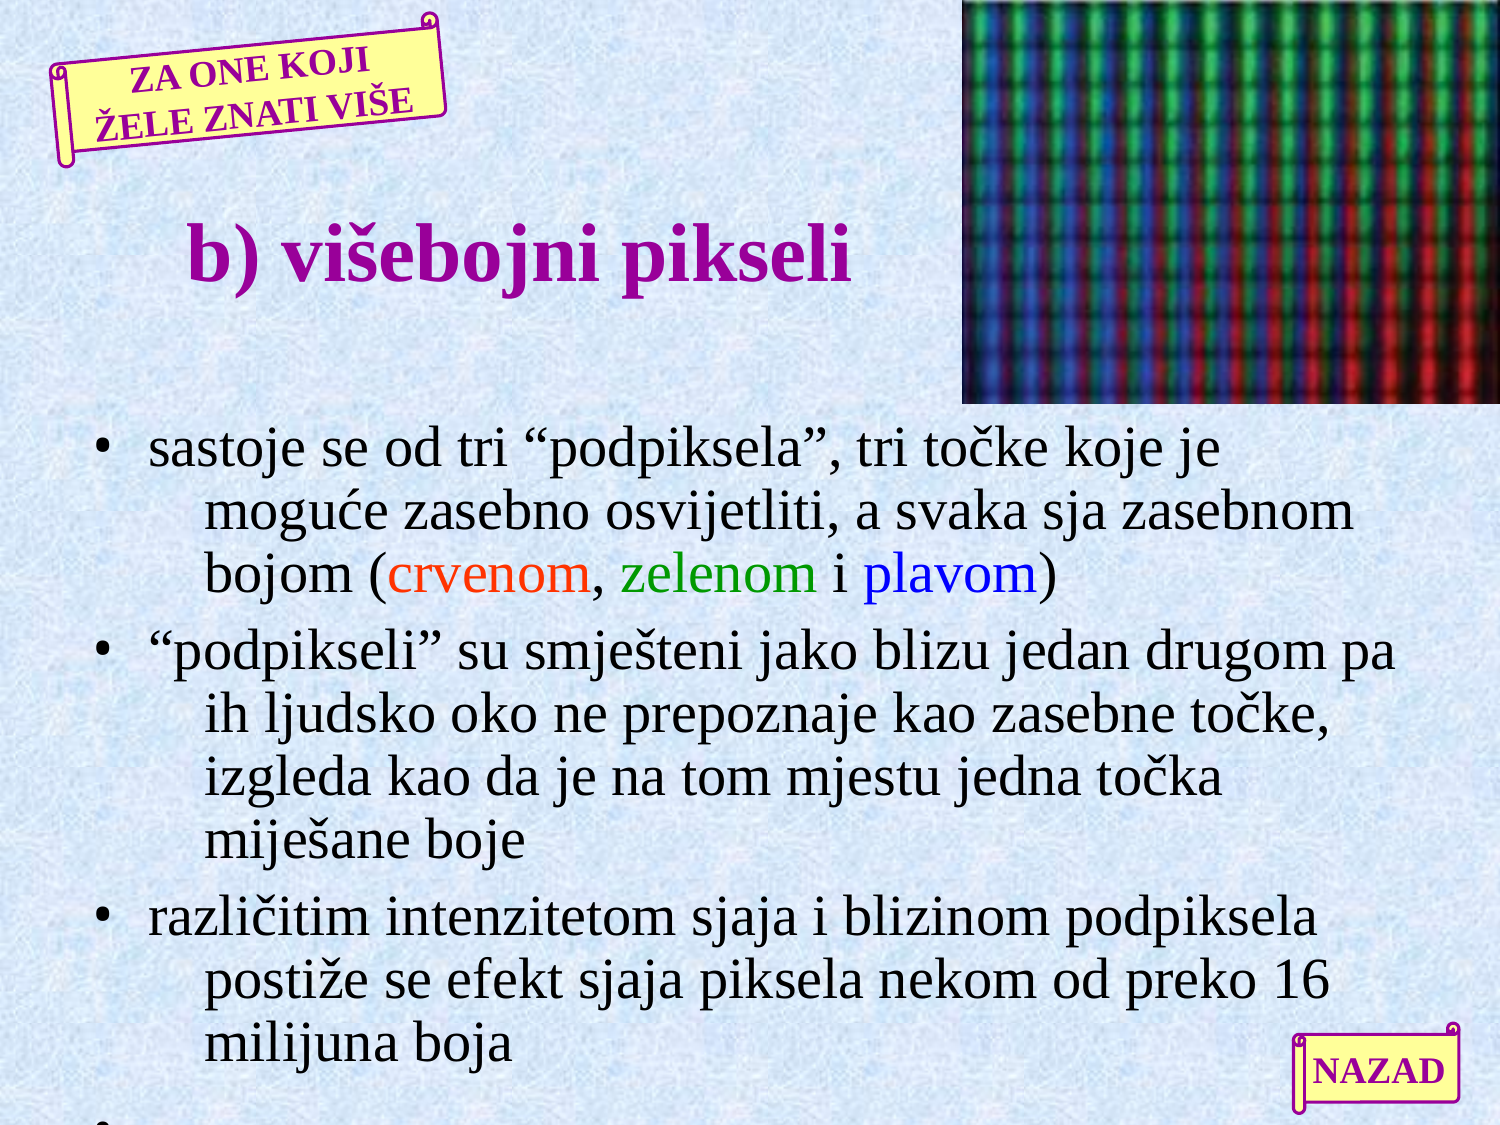

ZA ONE KOJI
ŽELE ZNATI VIŠE
# b) višebojni pikseli
sastoje se od tri “podpiksela”, tri točke koje je moguće zasebno osvijetliti, a svaka sja zasebnom bojom (crvenom, zelenom i plavom)
“podpikseli” su smješteni jako blizu jedan drugom pa ih ljudsko oko ne prepoznaje kao zasebne točke, izgleda kao da je na tom mjestu jedna točka miješane boje
različitim intenzitetom sjaja i blizinom podpiksela postiže se efekt sjaja piksela nekom od preko 16 milijuna boja
NAZAD